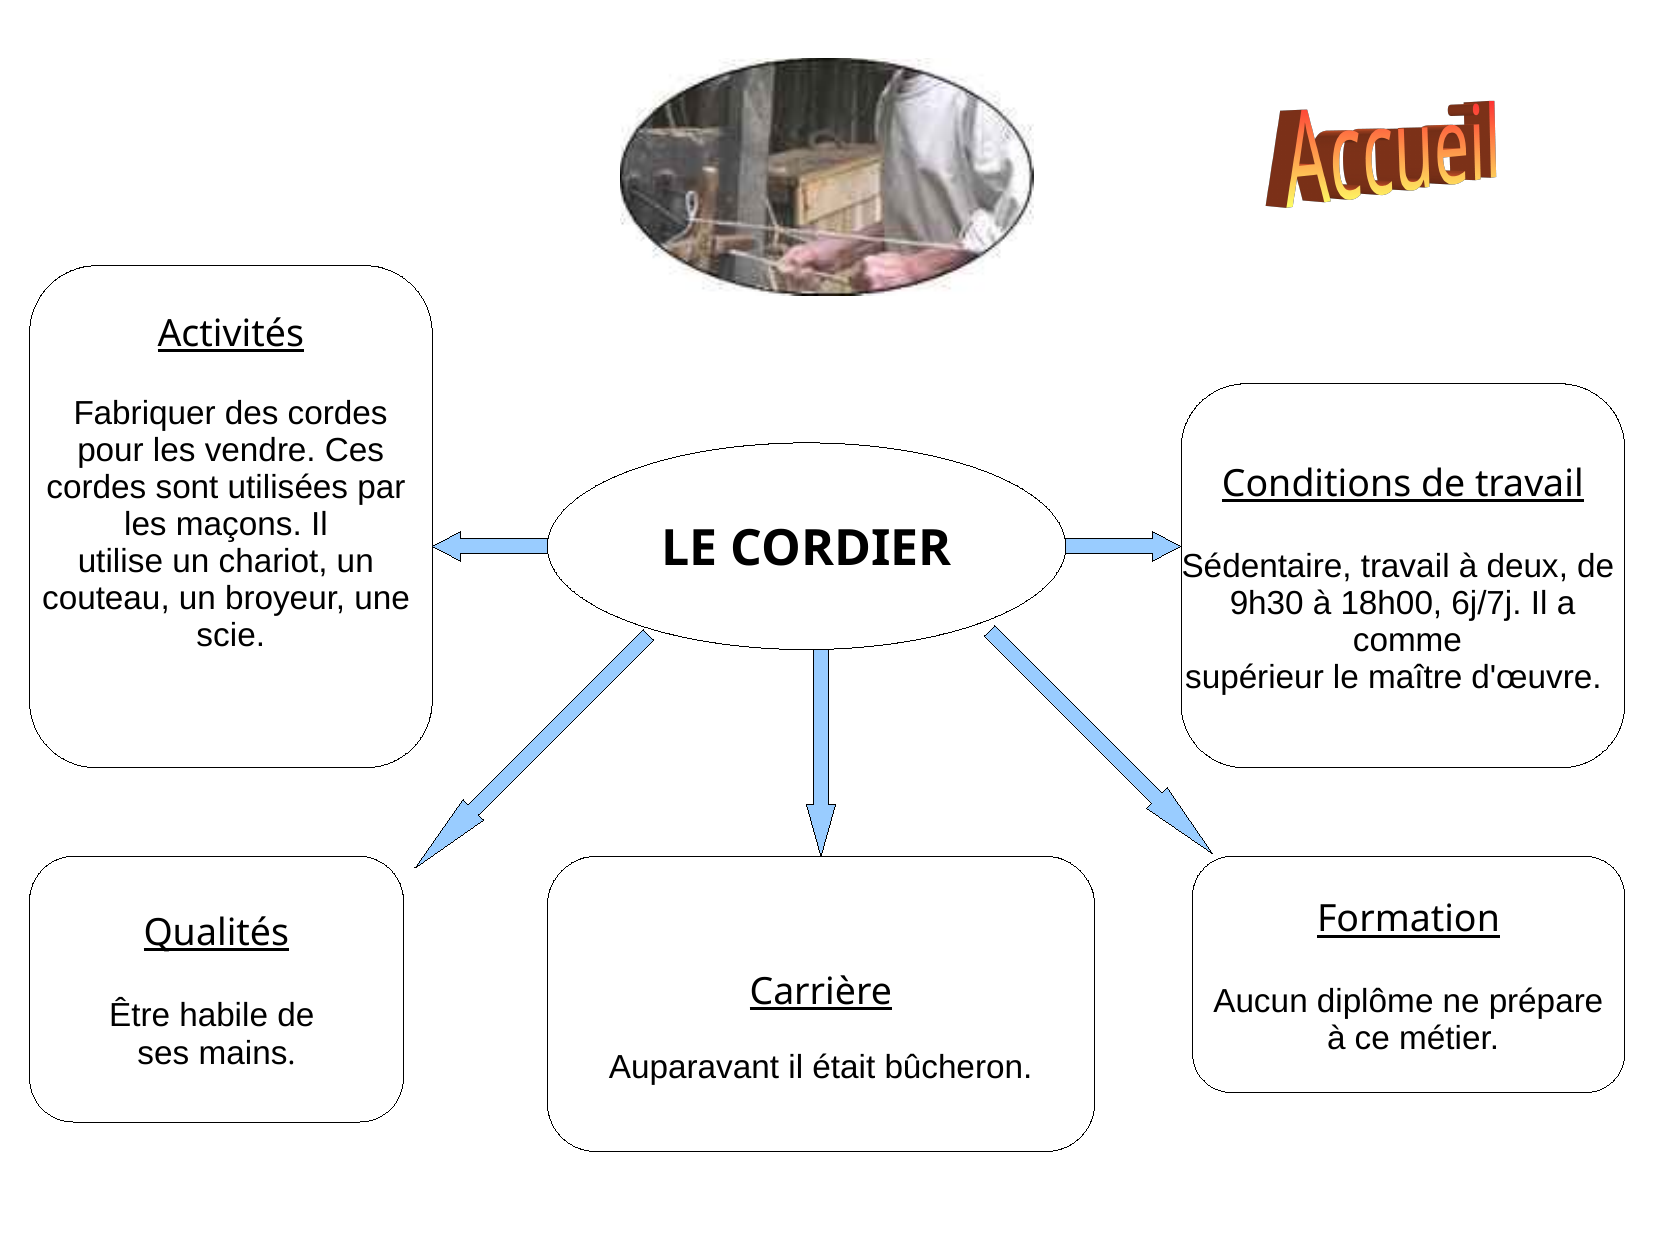

Accueil
Activités
Fabriquer des cordes
 pour les vendre. Ces
cordes sont utilisées par
les maçons. Il
utilise un chariot, un
couteau, un broyeur, une
scie.
Conditions de travail
Sédentaire, travail à deux, de
9h30 à 18h00, 6j/7j. Il a
 comme
supérieur le maître d'œuvre.
LE CORDIER
Qualités
Être habile de
ses mains.
Carrière
Auparavant il était bûcheron.
Formation
Aucun diplôme ne prépare
 à ce métier.